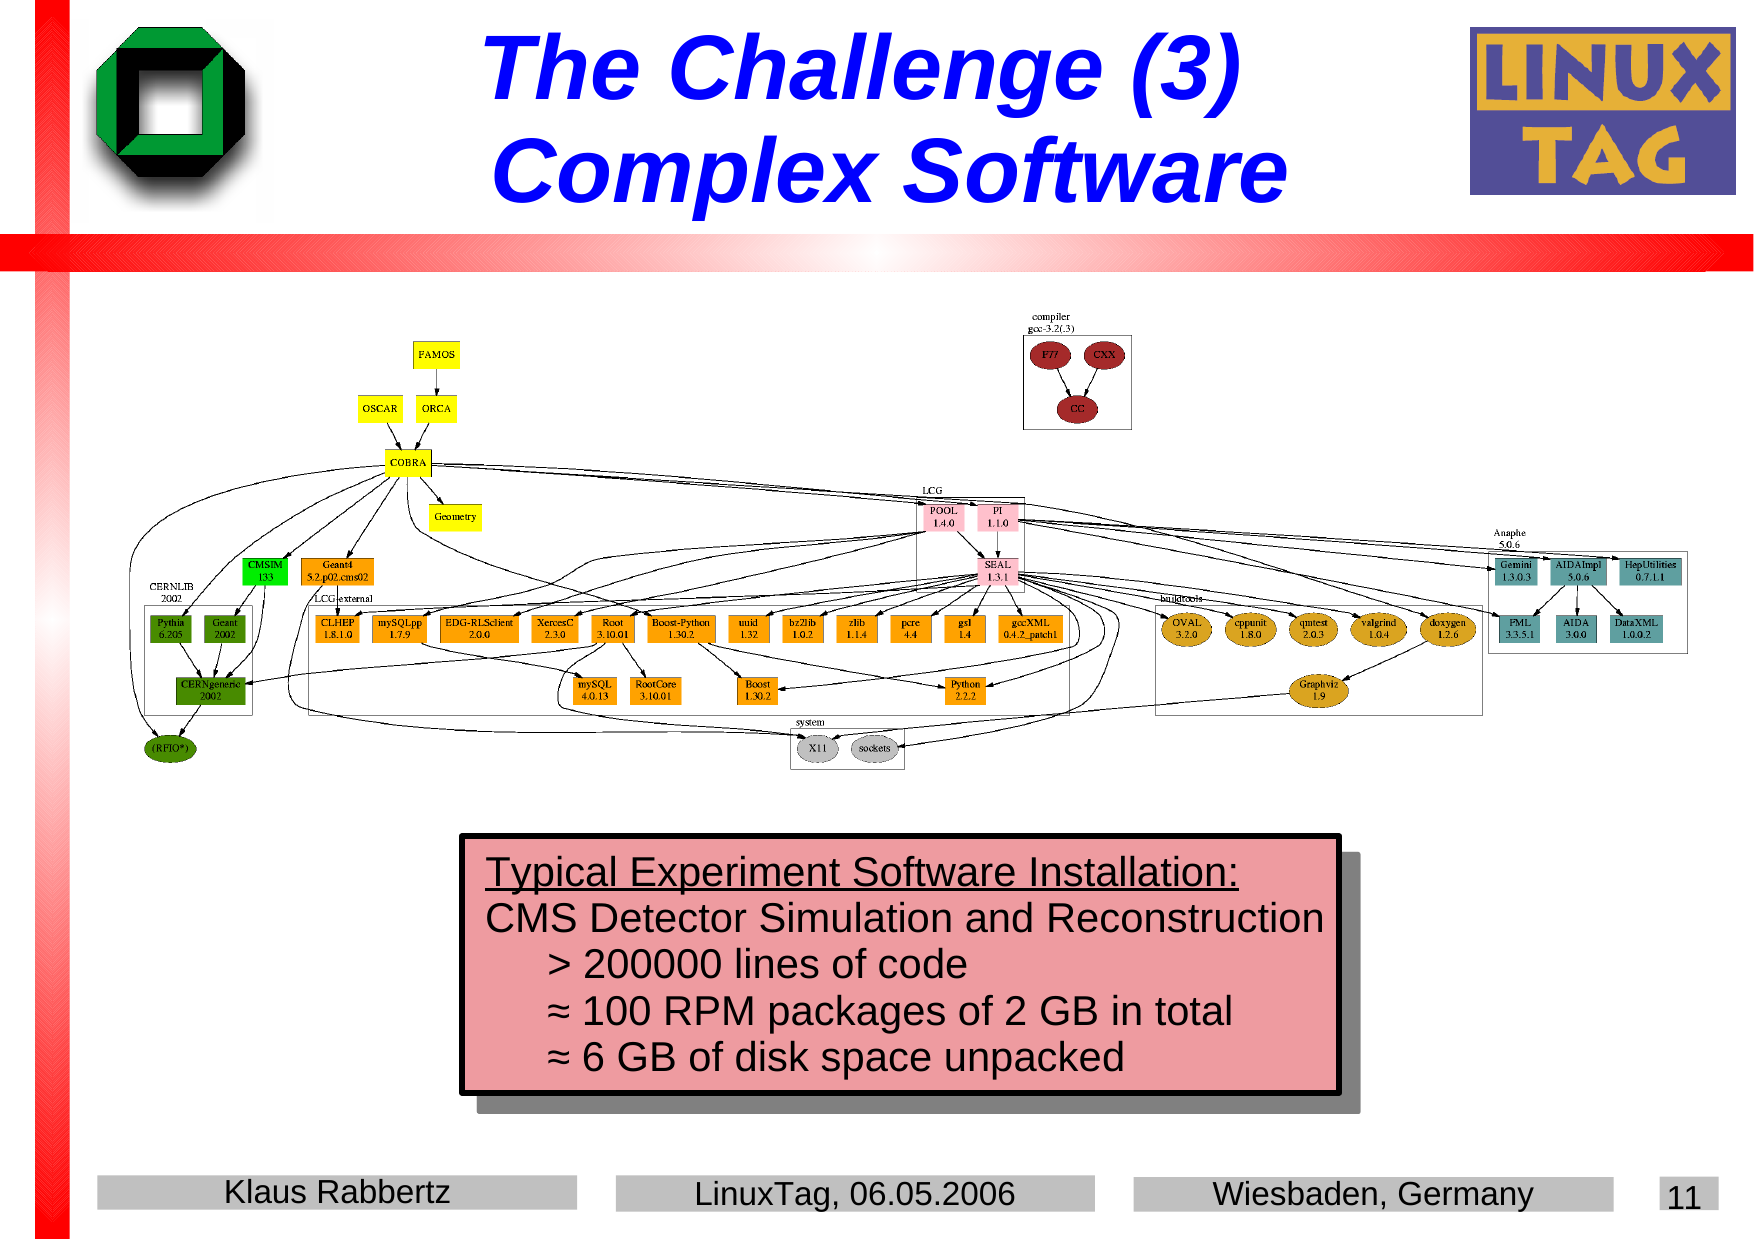

# The Challenge (3) Complex Software
Typical Experiment Software Installation:
 CMS Detector Simulation and Reconstruction
	> 200000 lines of code
	≈ 100 RPM packages of 2 GB in total
	≈ 6 GB of disk space unpacked